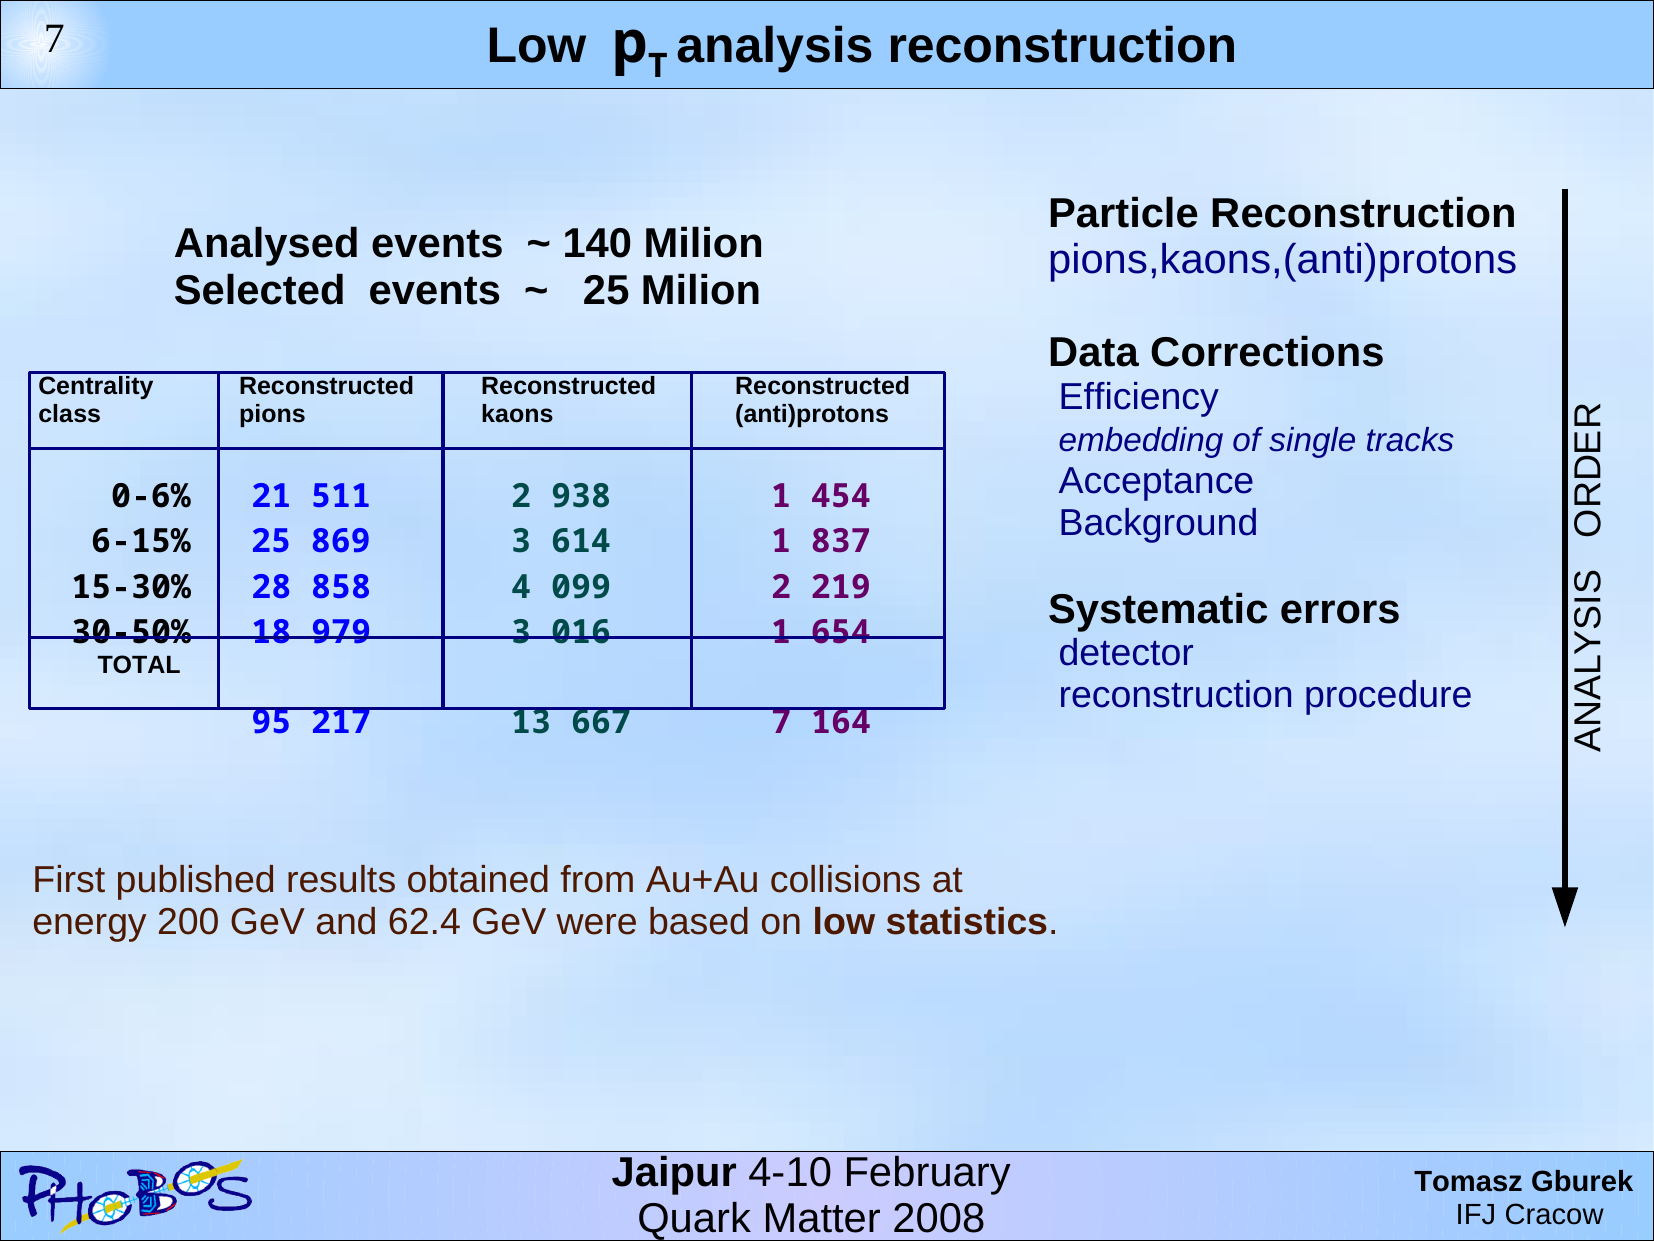

# Low pT analysis reconstruction
7
Particle Reconstruction
pions,kaons,(anti)protons
Data Corrections
 Efficiency embedding of single tracks
 Acceptance
 Background
Systematic errors
 detector
 reconstruction procedure
 Analysed events ~ 140 Milion
 Selected events ~ 25 Milion
Reconstructed
pions
Centrality
class
Reconstructed
kaons
Reconstructed
(anti)protons
 0-6% 21 511 2 938 1 454
 6-15% 25 869 3 614 1 837
 15-30% 28 858 4 099 2 219
 30-50% 18 979 3 016 1 654
 95 217 13 667 7 164
ANALYSIS ORDER
TOTAL
First published results obtained from Au+Au collisions at energy 200 GeV and 62.4 GeV were based on low statistics.